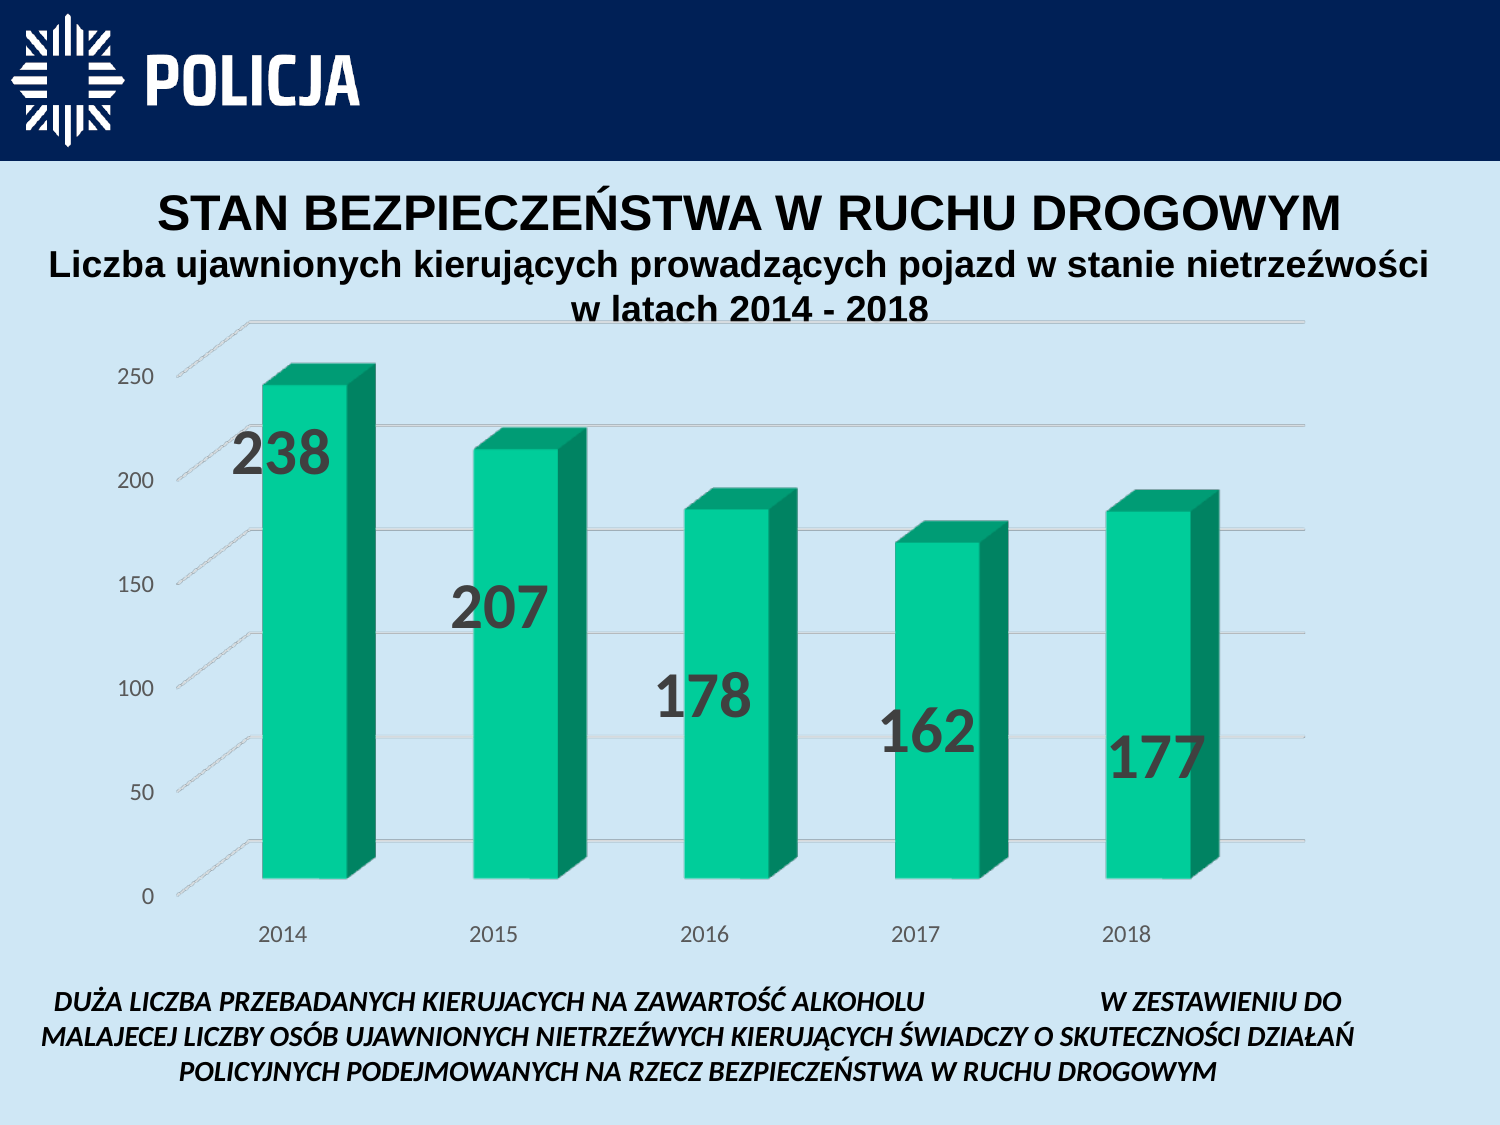

STAN BEZPIECZEŃSTWA W RUCHU DROGOWYM
Liczba ujawnionych kierujących prowadzących pojazd w stanie nietrzeźwości
w latach 2014 - 2018
DUŻA LICZBA PRZEBADANYCH KIERUJACYCH NA ZAWARTOŚĆ ALKOHOLU W ZESTAWIENIU DO MALAJECEJ LICZBY OSÓB UJAWNIONYCH NIETRZEŹWYCH KIERUJĄCYCH ŚWIADCZY O SKUTECZNOŚCI DZIAŁAŃ POLICYJNYCH PODEJMOWANYCH NA RZECZ BEZPIECZEŃSTWA W RUCHU DROGOWYM